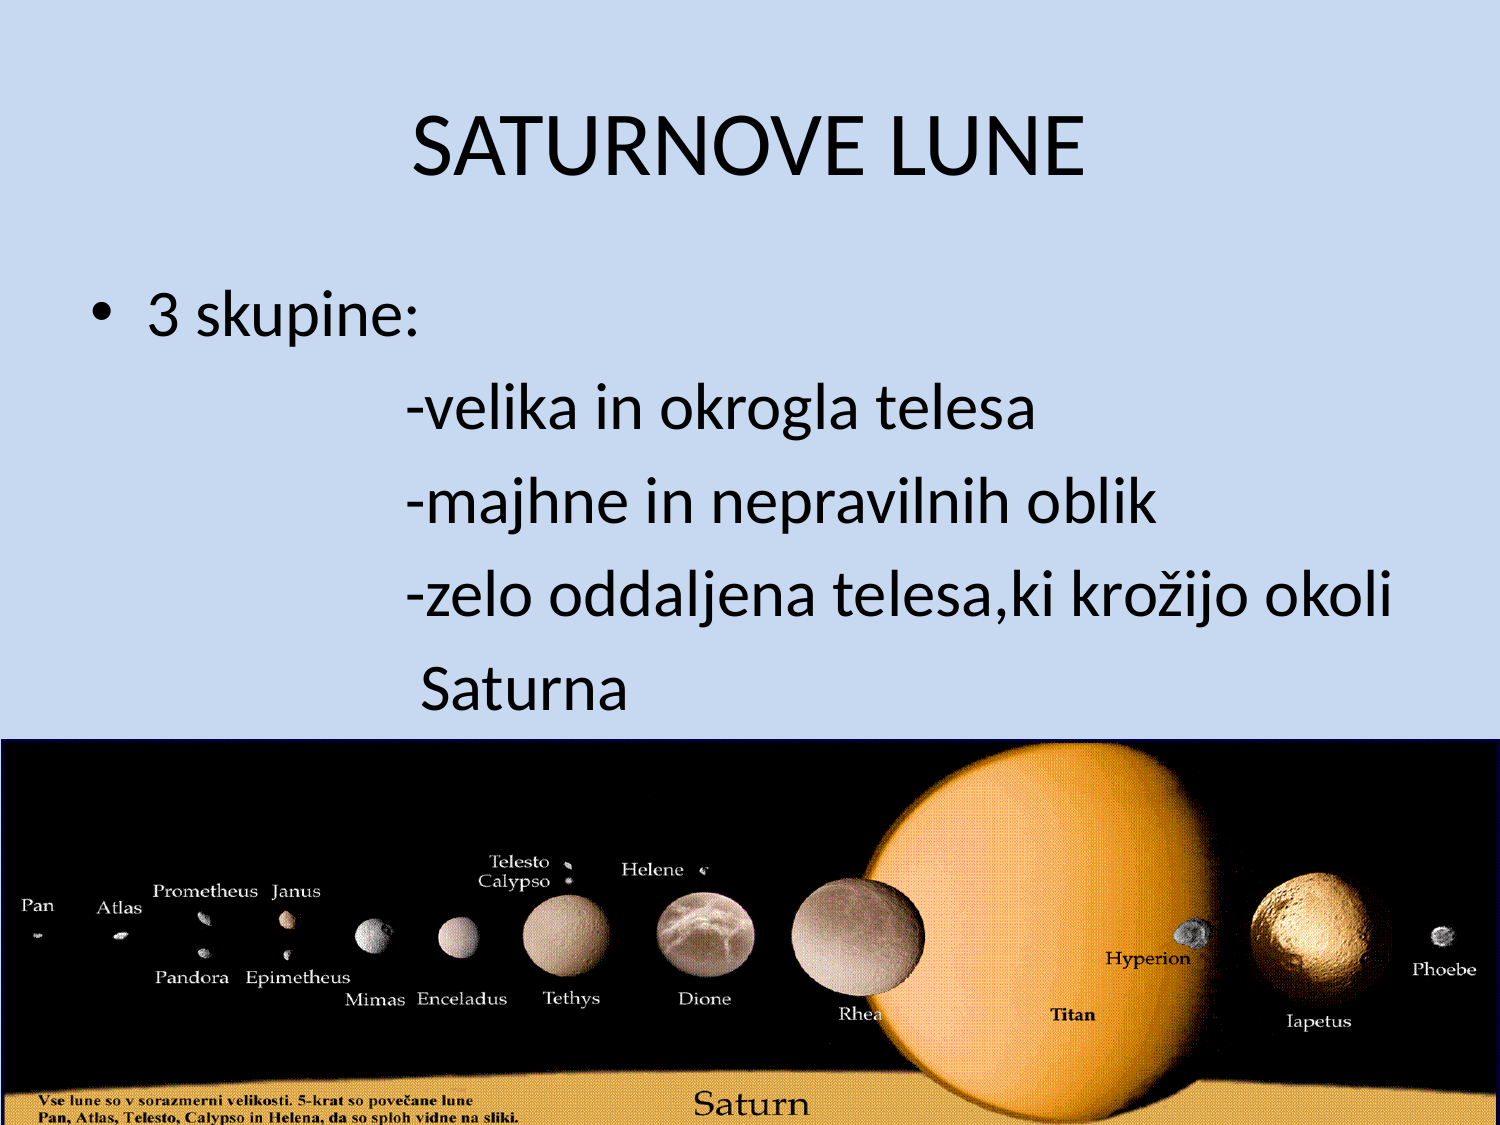

# SATURNOVE LUNE
3 skupine:
 -velika in okrogla telesa
 -majhne in nepravilnih oblik
 -zelo oddaljena telesa,ki krožijo okoli
 Saturna